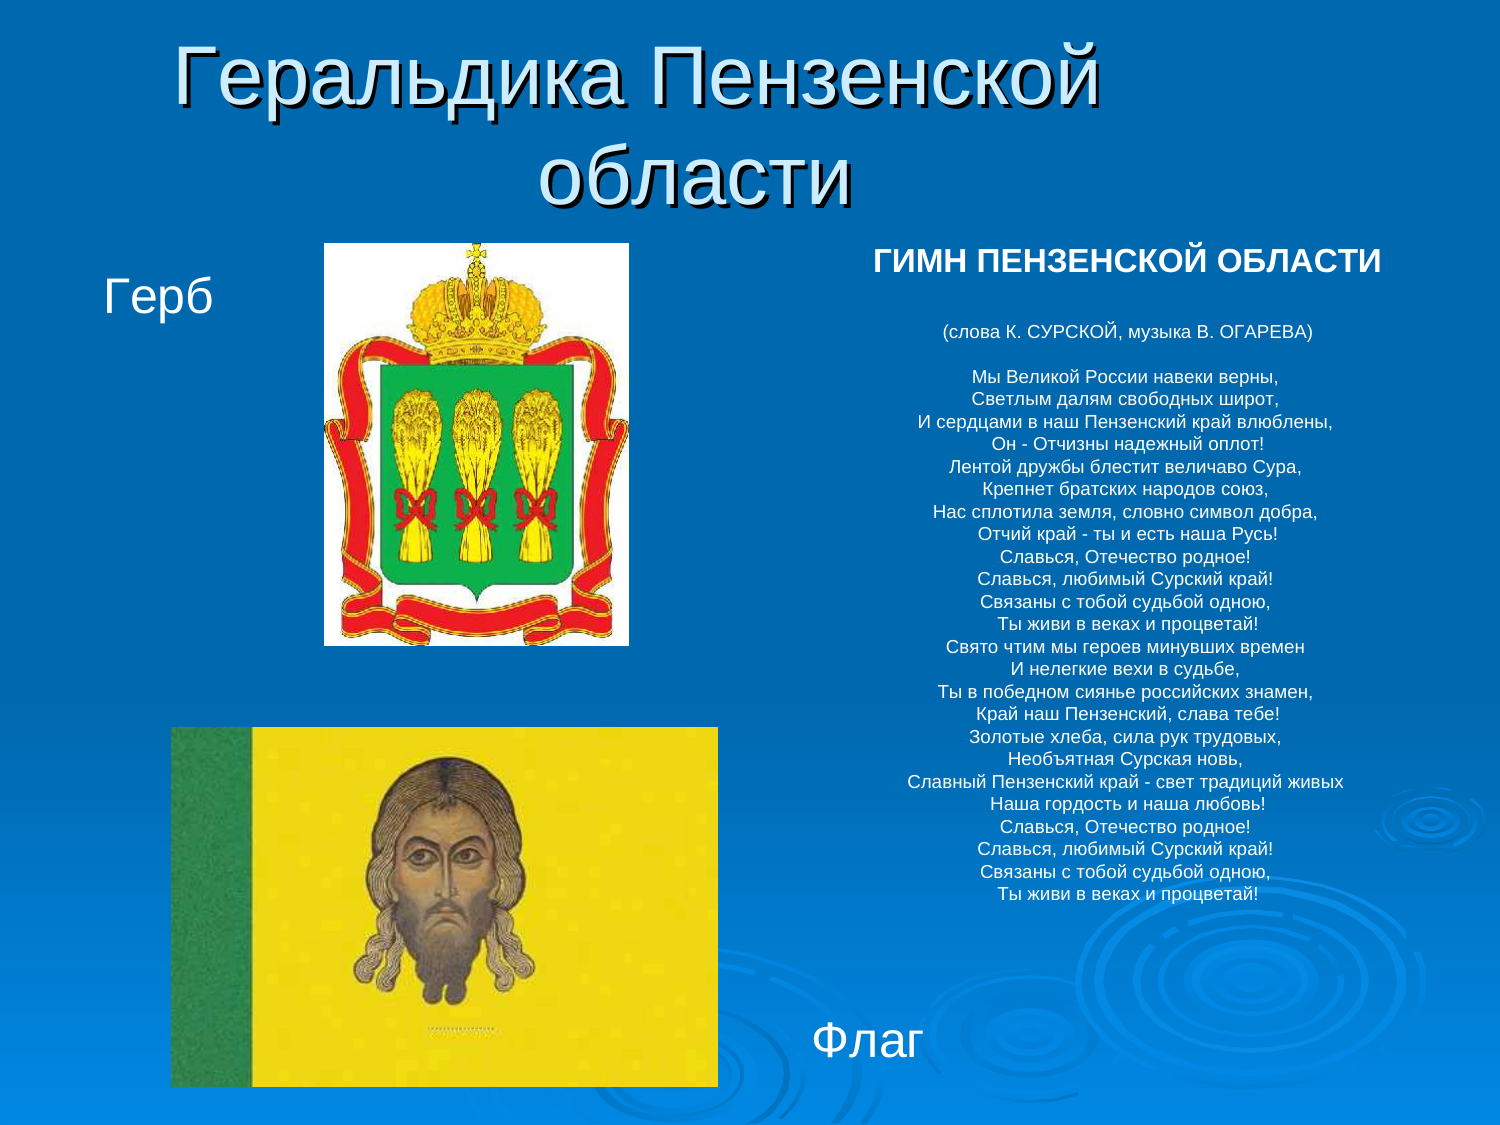

Геральдика Пензенской области
ГИМН ПЕНЗЕНСКОЙ ОБЛАСТИ
(слова К. СУРСКОЙ, музыка В. ОГАРЕВА)
Мы Великой России навеки верны,
Светлым далям свободных широт,
И сердцами в наш Пензенский край влюблены,
Он - Отчизны надежный оплот!
Лентой дружбы блестит величаво Сура,
Крепнет братских народов союз,
Нас сплотила земля, словно символ добра,
Отчий край - ты и есть наша Русь!
Славься, Отечество родное!
Славься, любимый Сурский край!
Связаны с тобой судьбой одною,
Ты живи в веках и процветай!
Свято чтим мы героев минувших времен
И нелегкие вехи в судьбе,
Ты в победном сиянье российских знамен,
Край наш Пензенский, слава тебе!
Золотые хлеба, сила рук трудовых,
Необъятная Сурская новь,
Славный Пензенский край - свет традиций живых
Наша гордость и наша любовь!
Славься, Отечество родное!
Славься, любимый Сурский край!
Связаны с тобой судьбой одною,
Ты живи в веках и процветай!
Герб
Флаг